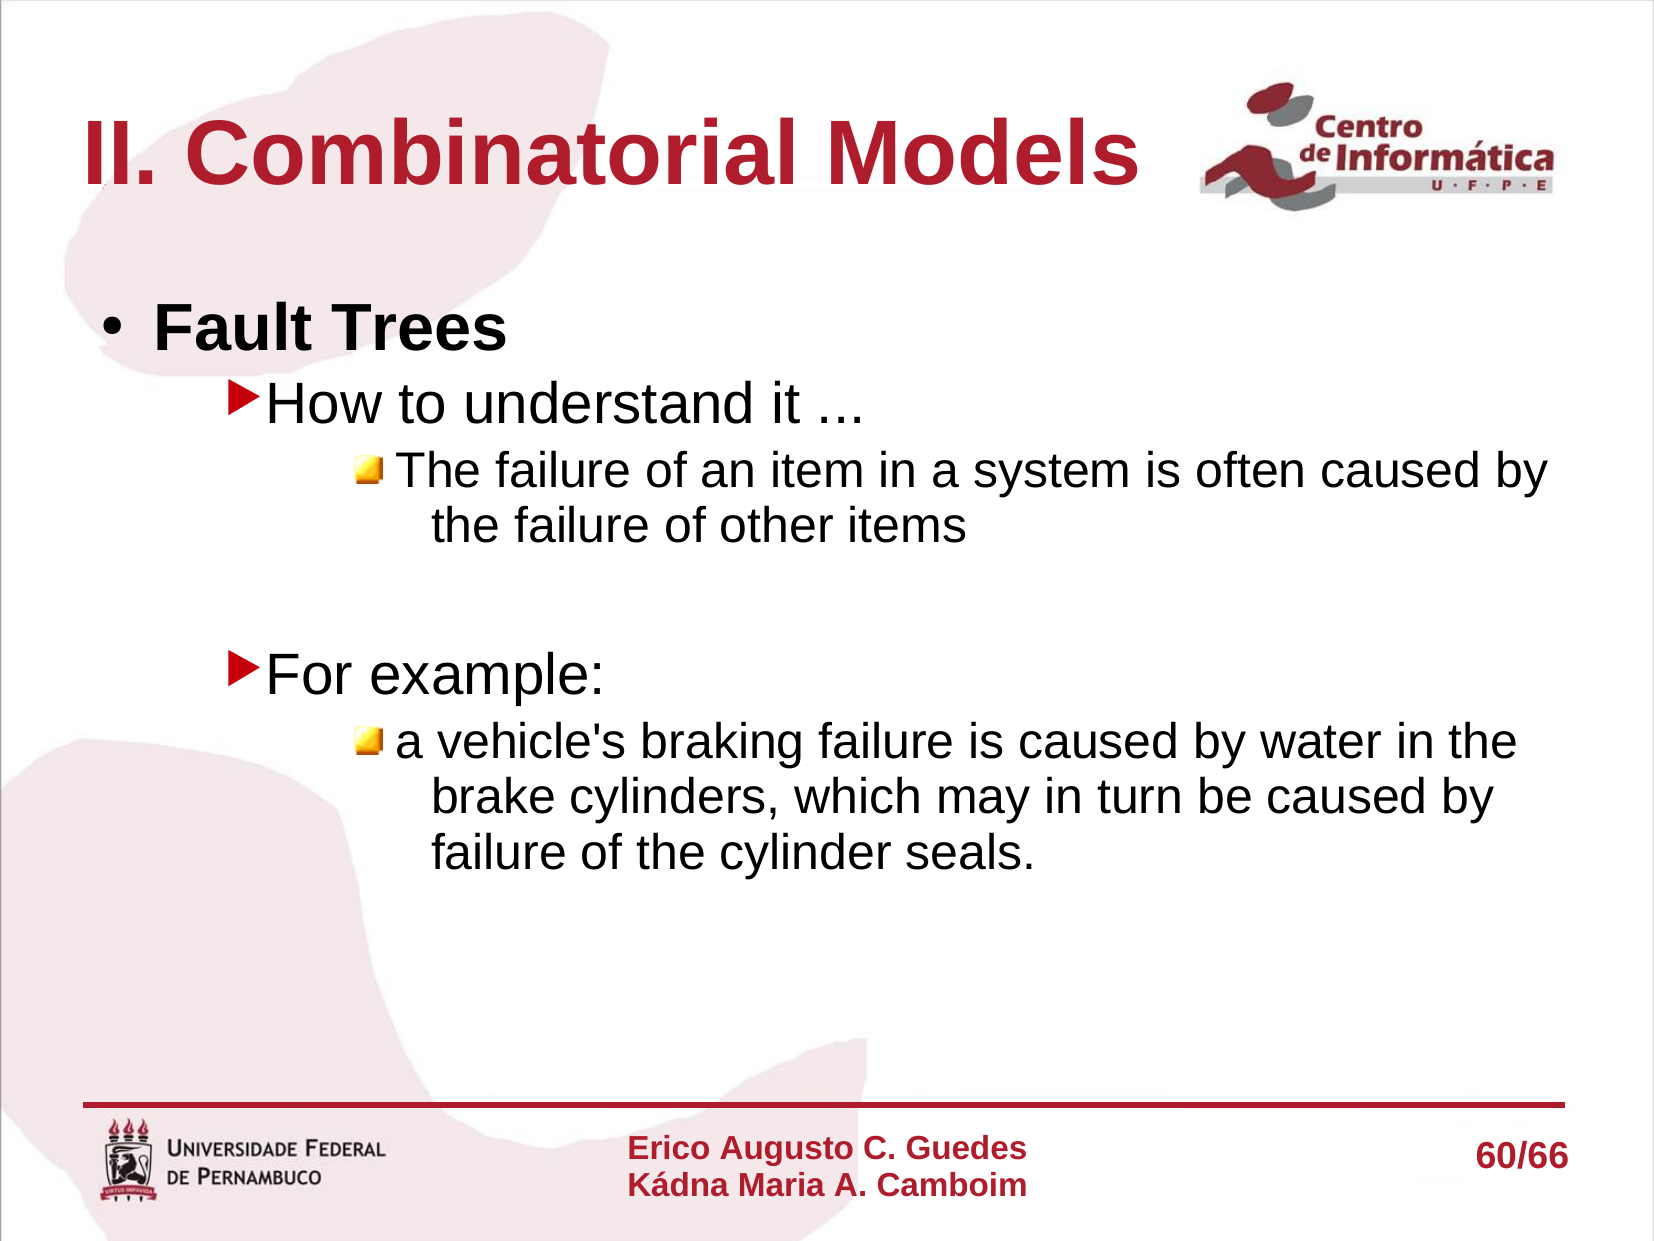

# II. Combinatorial Models
Fault Trees
How to understand it ...
The failure of an item in a system is often caused by the failure of other items
For example:
a vehicle's braking failure is caused by water in the brake cylinders, which may in turn be caused by failure of the cylinder seals.